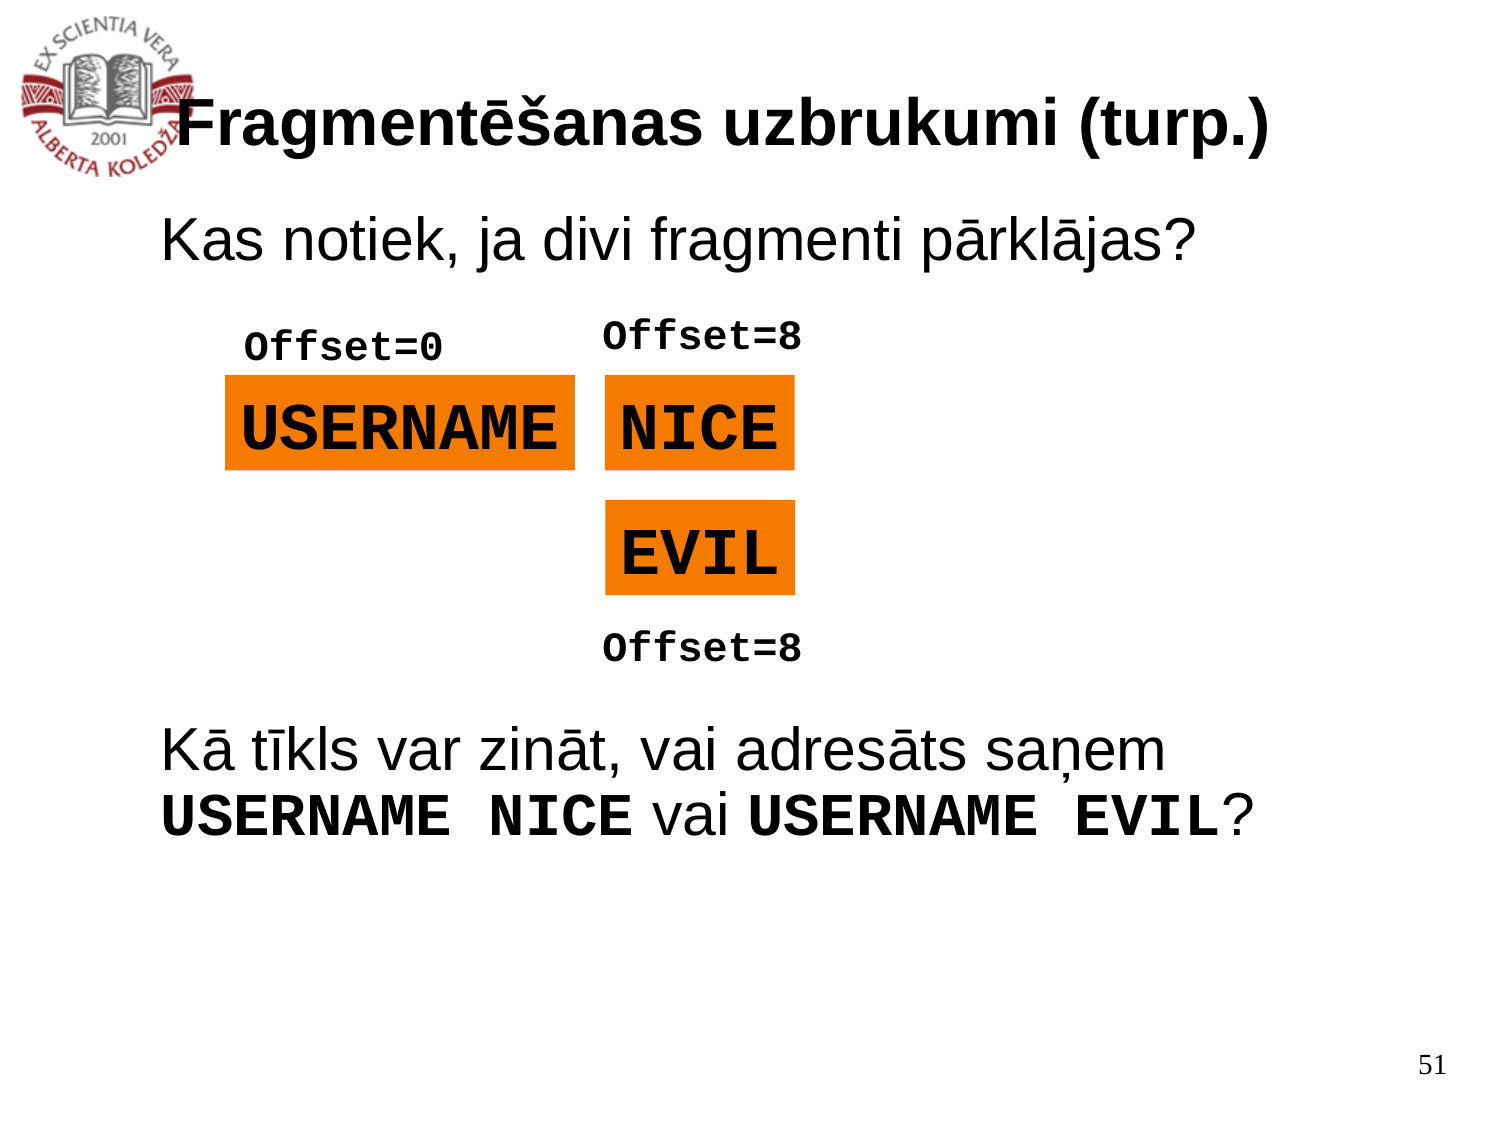

# Fragmentēšanas uzbrukumi (turp.)
Kas notiek, ja divi fragmenti pārklājas?
Kā tīkls var zināt, vai adresāts saņem USERNAME NICE vai USERNAME EVIL?
Offset=8
NICE
Offset=0
USERNAME
EVIL
Offset=8